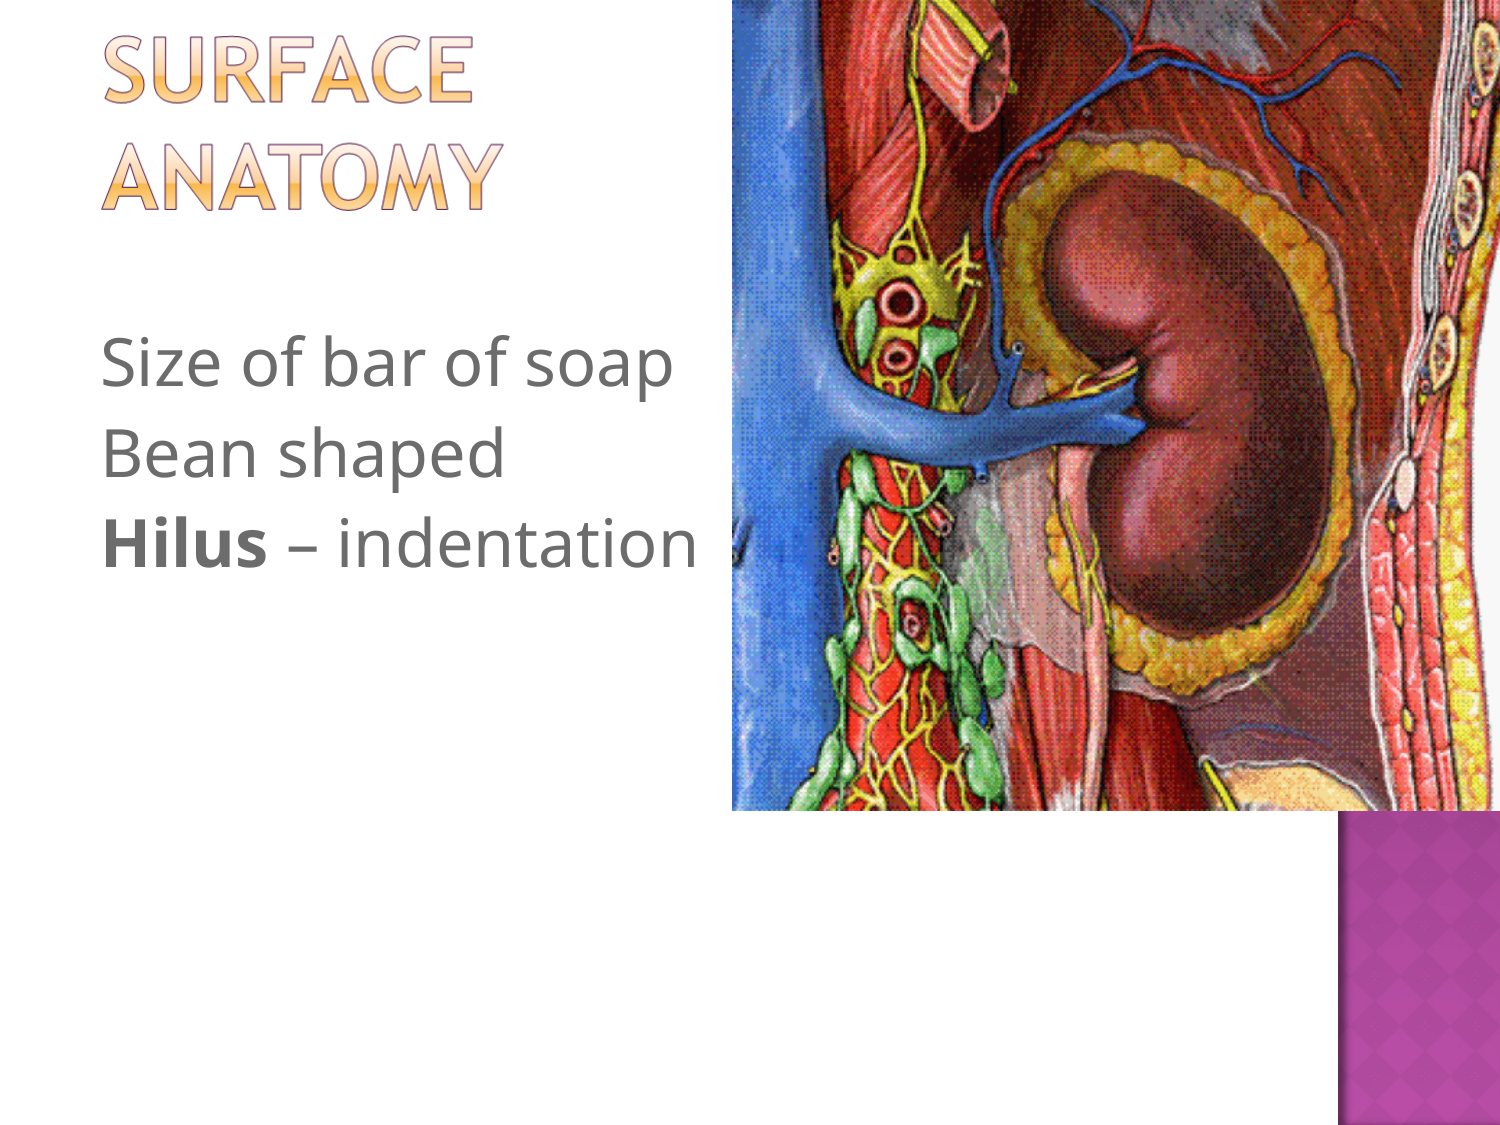

# Size of bar of soap
Bean shaped
Hilus – indentation